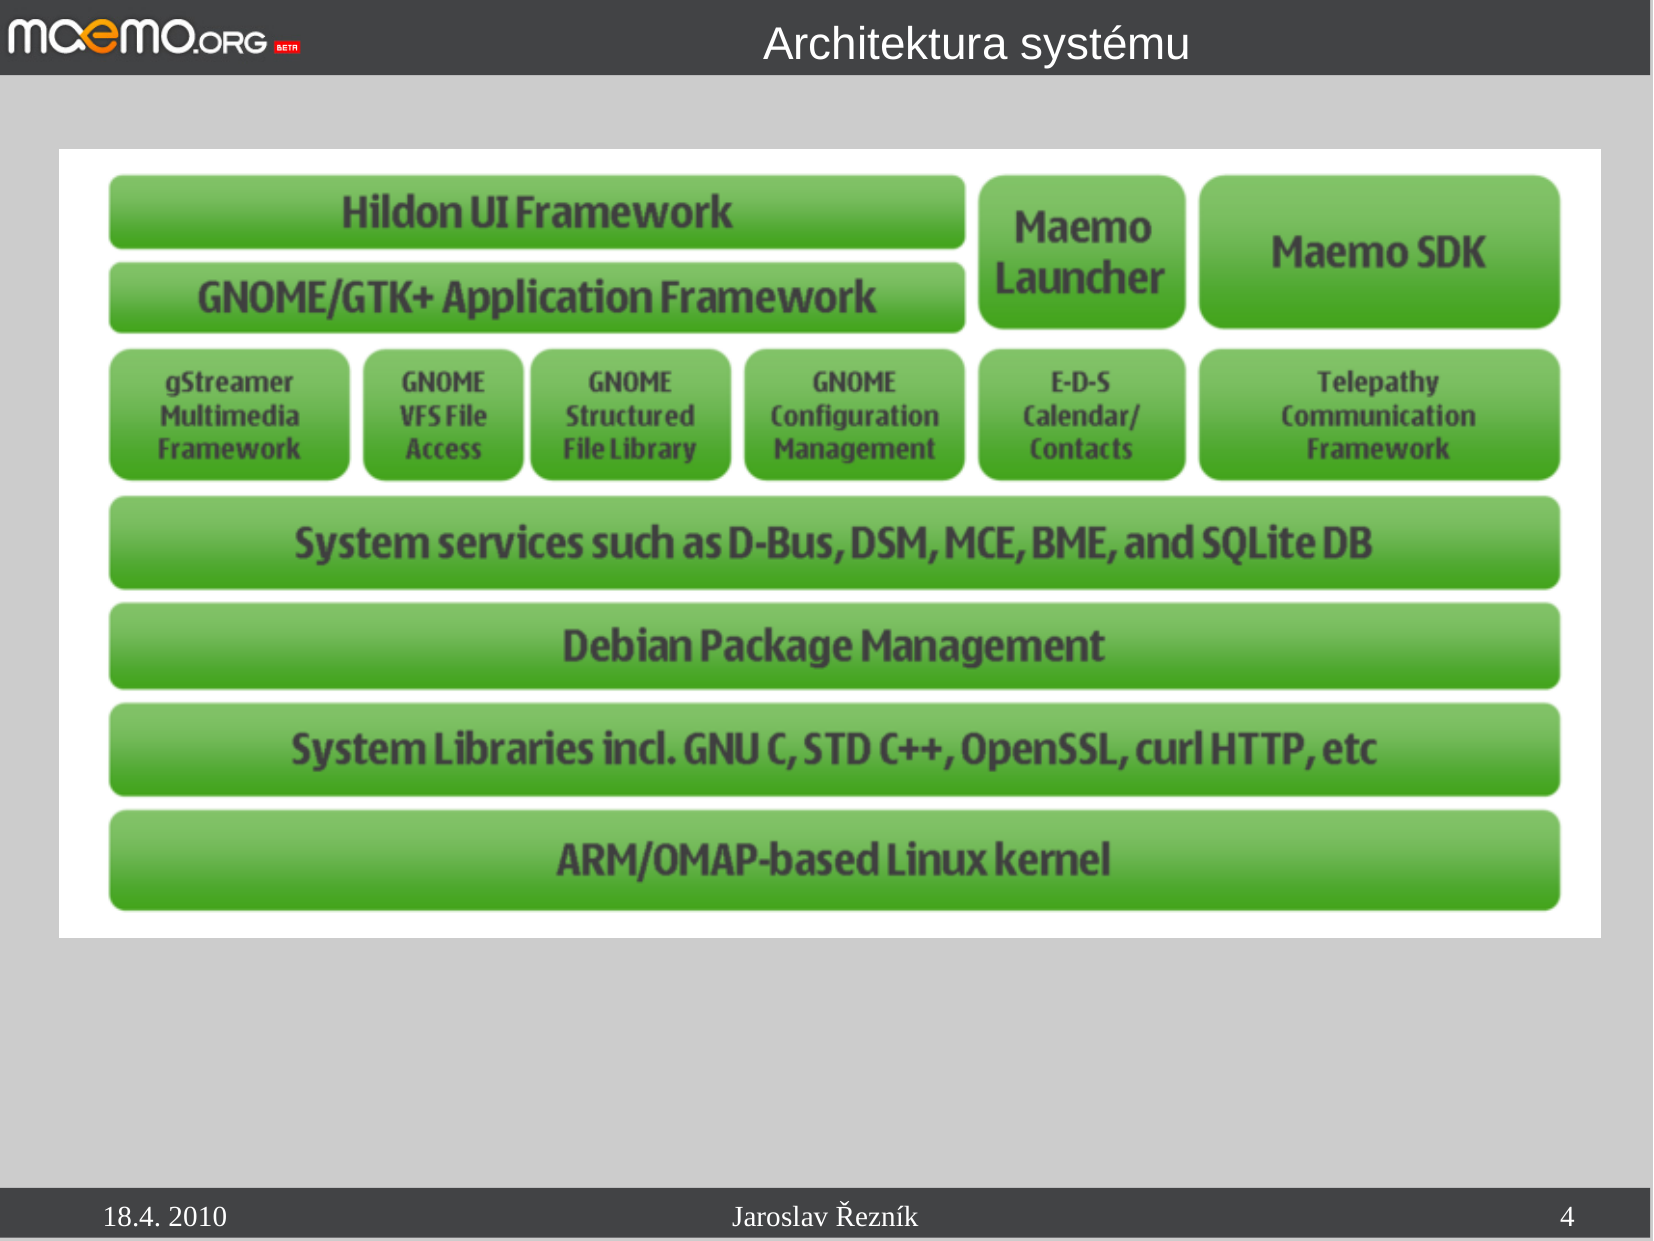

# Architektura systému
18.4. 2010
Jaroslav Řezník
4